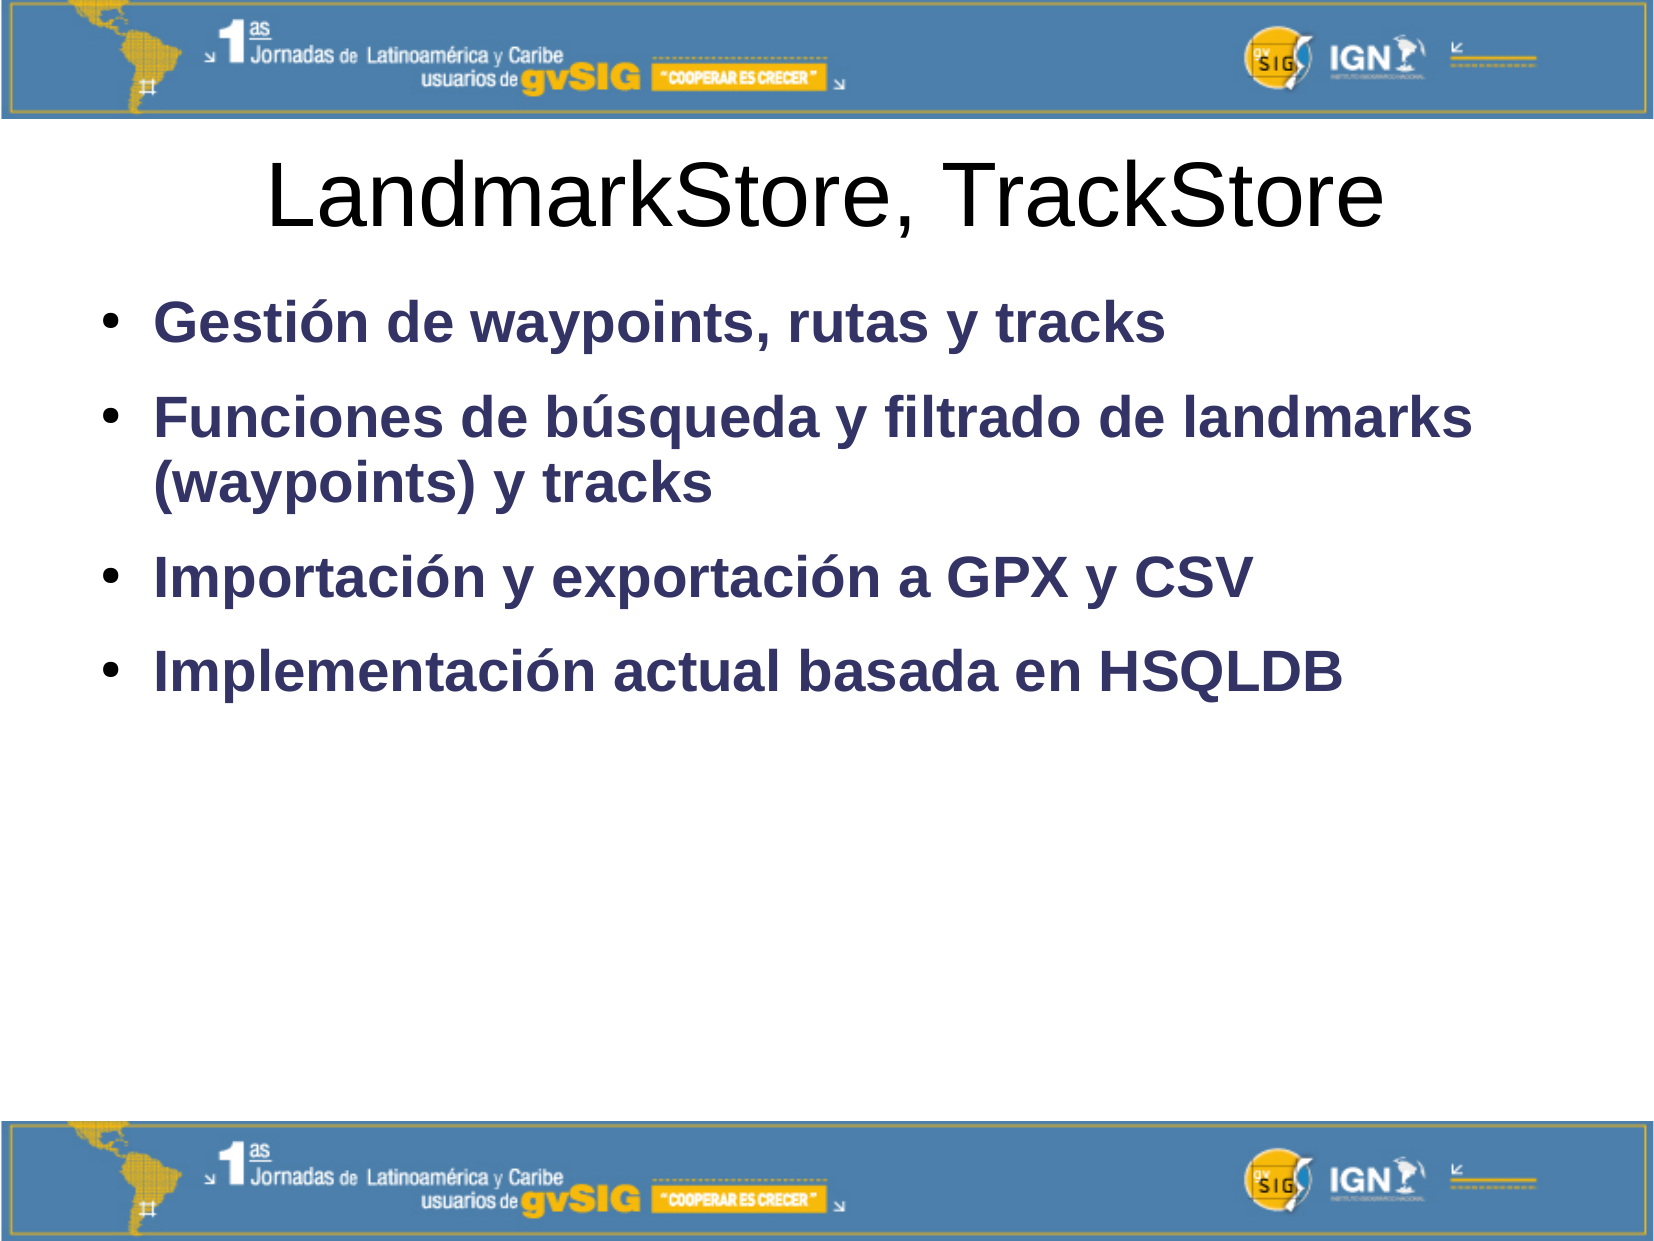

# LandmarkStore, TrackStore
Gestión de waypoints, rutas y tracks
Funciones de búsqueda y filtrado de landmarks (waypoints) y tracks
Importación y exportación a GPX y CSV
Implementación actual basada en HSQLDB